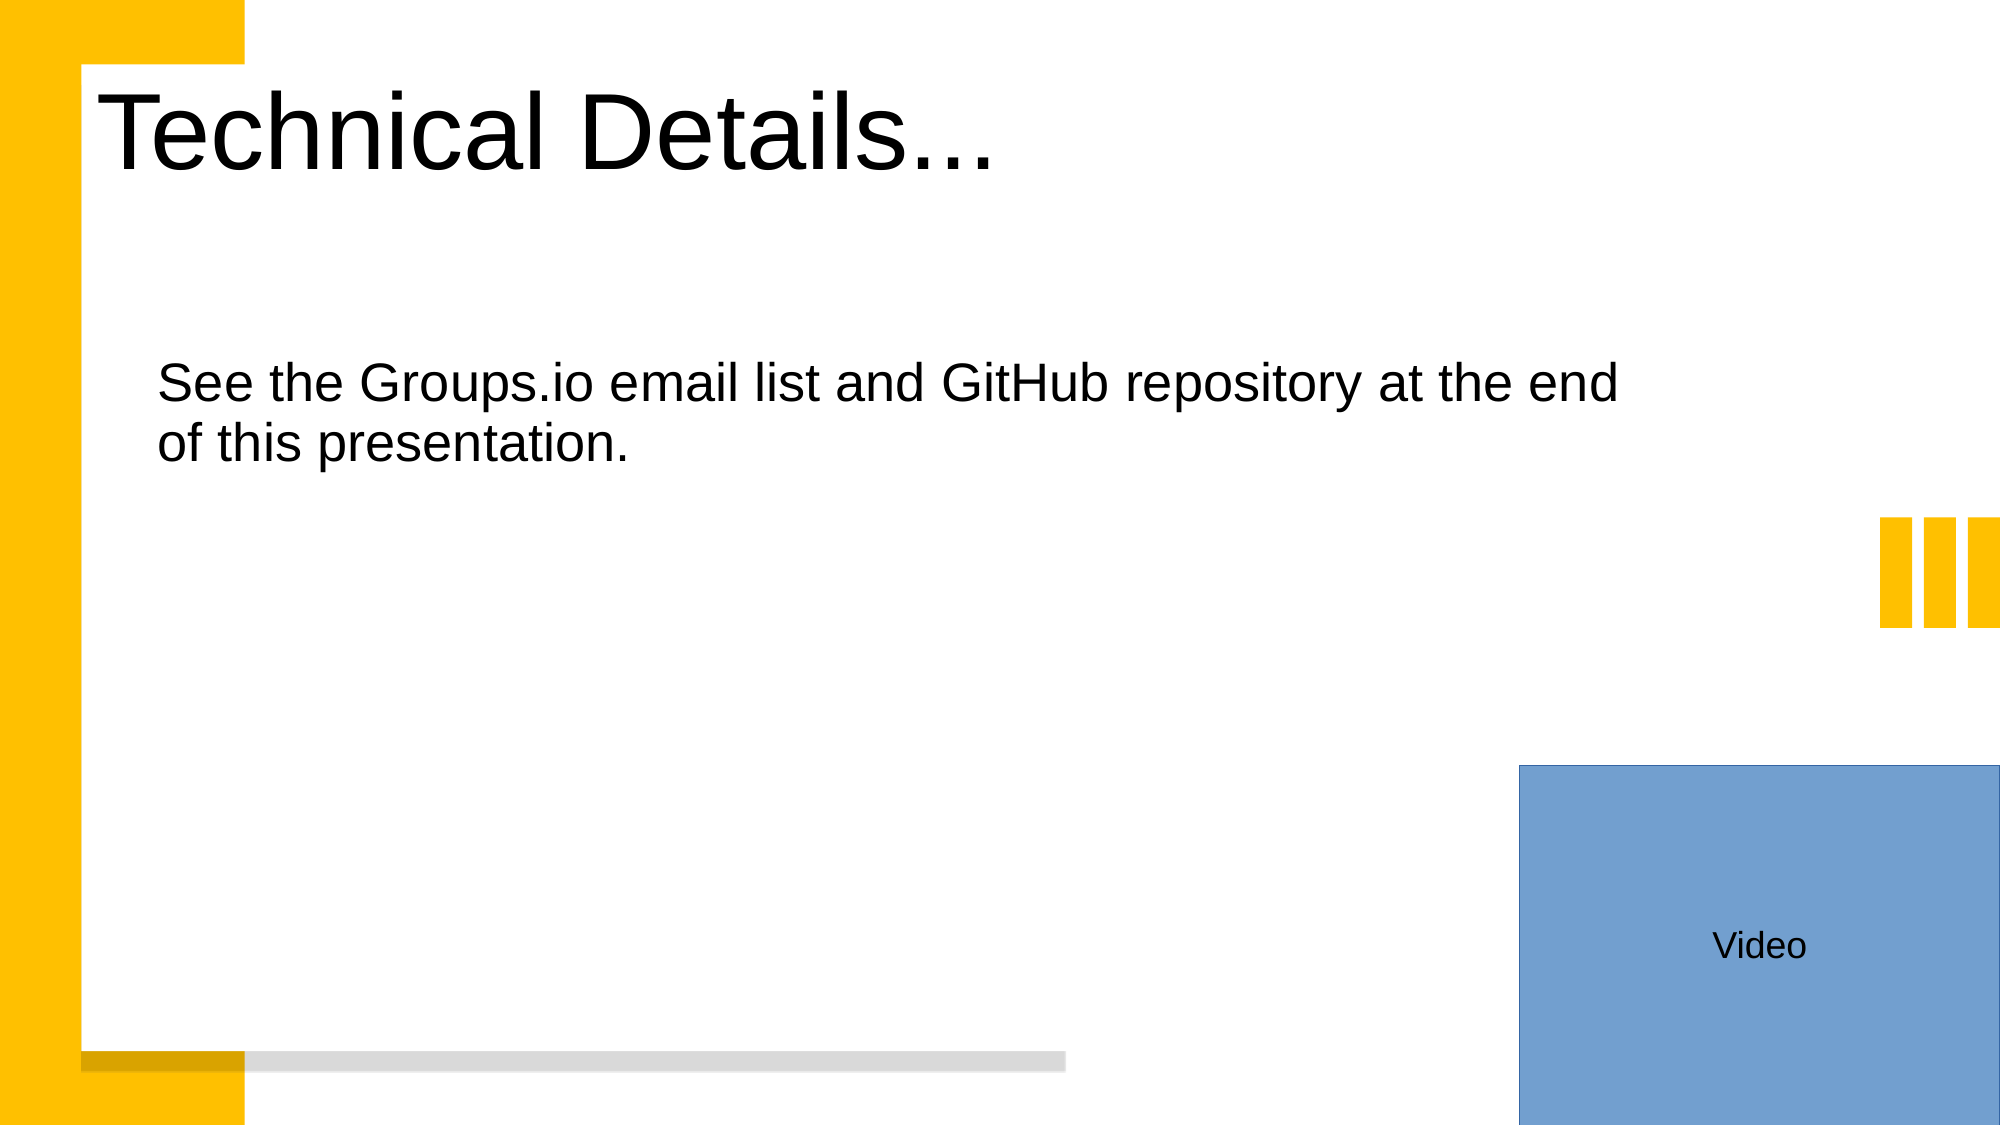

Video
Technical Details...
See the Groups.io email list and GitHub repository at the end of this presentation.